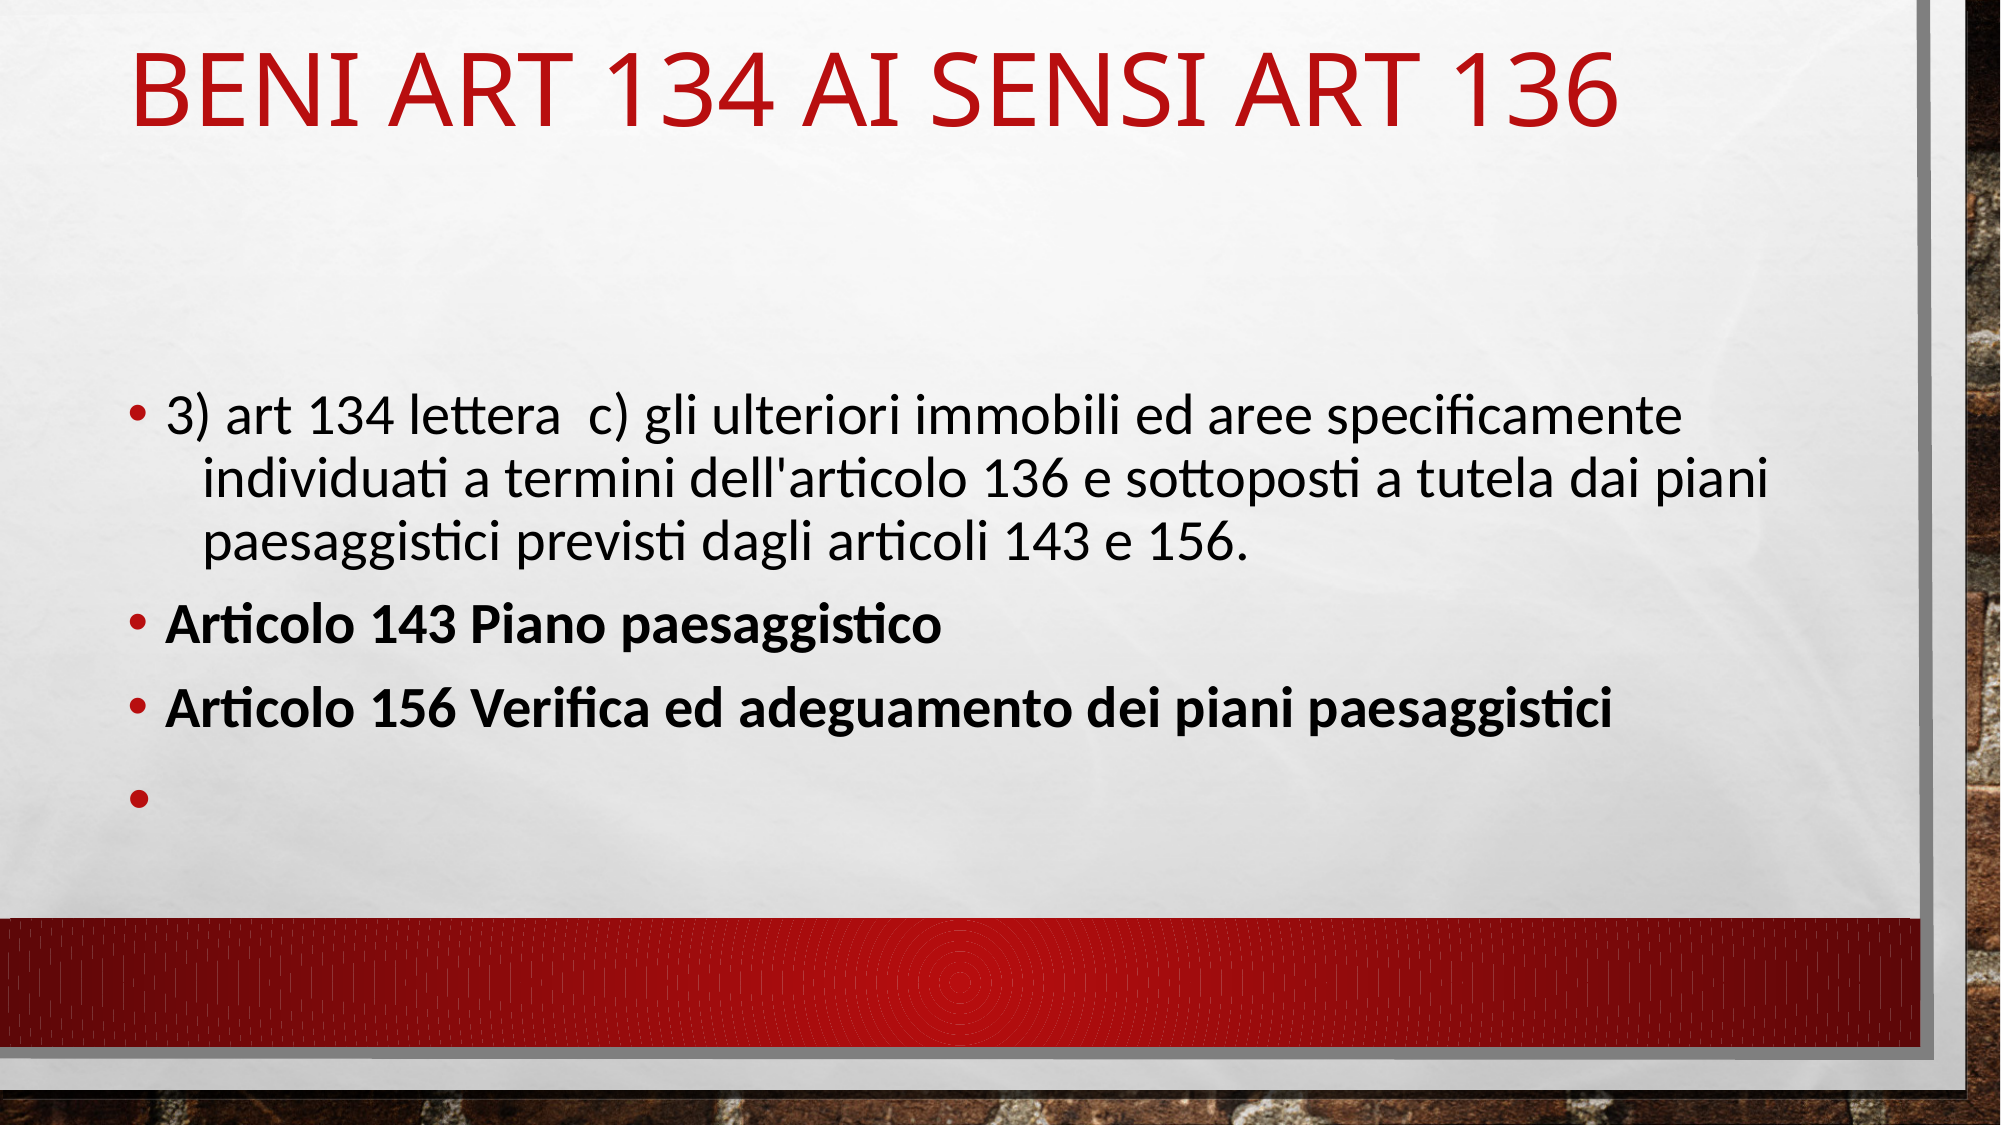

# Beni art 134 ai sensi art 136
3) art 134 lettera c) gli ulteriori immobili ed aree specificamente individuati a termini dell'articolo 136 e sottoposti a tutela dai piani paesaggistici previsti dagli articoli 143 e 156.
Articolo 143 Piano paesaggistico
Articolo 156 Verifica ed adeguamento dei piani paesaggistici